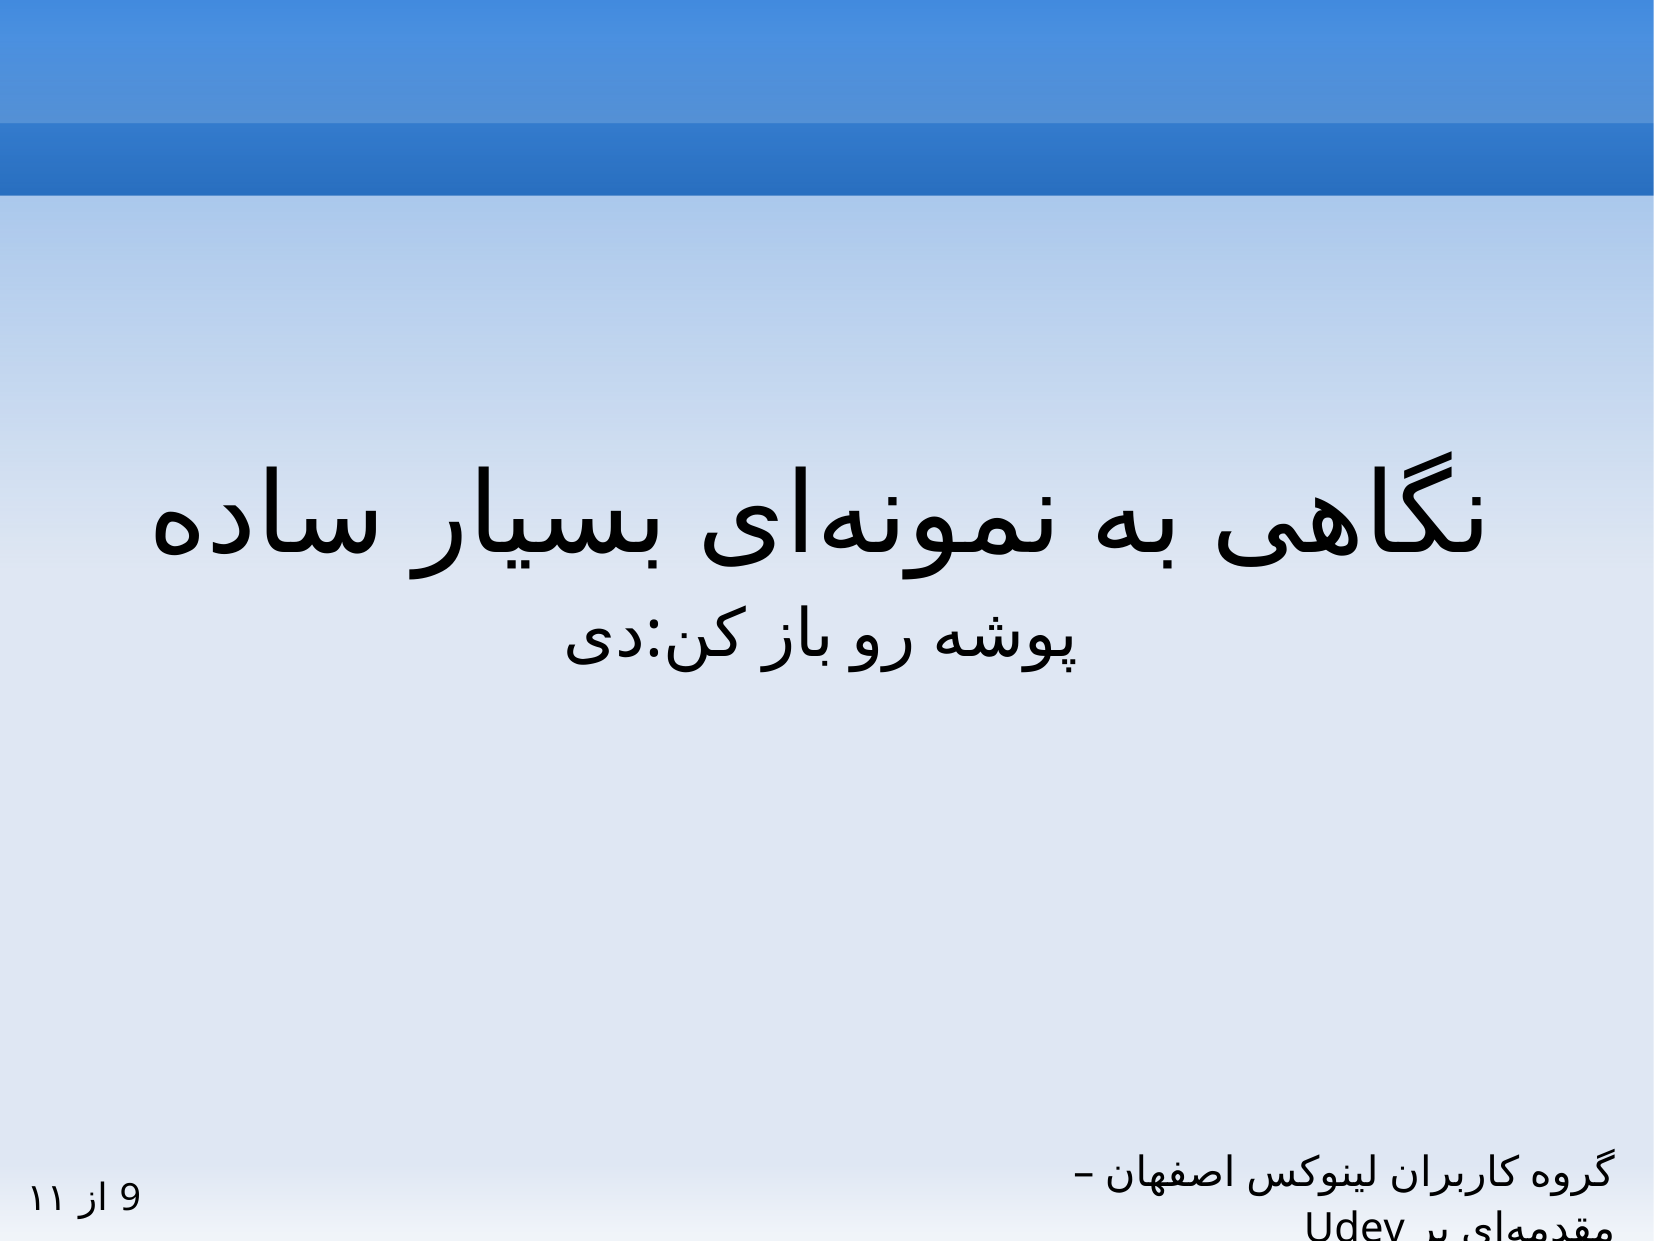

# نگاهی به نمونه‌ای بسیار ساده
پوشه رو باز کن:دی
گروه کاربران لینوکس اصفهان – مقدمه‌ای بر Udev
9 از ۱۱